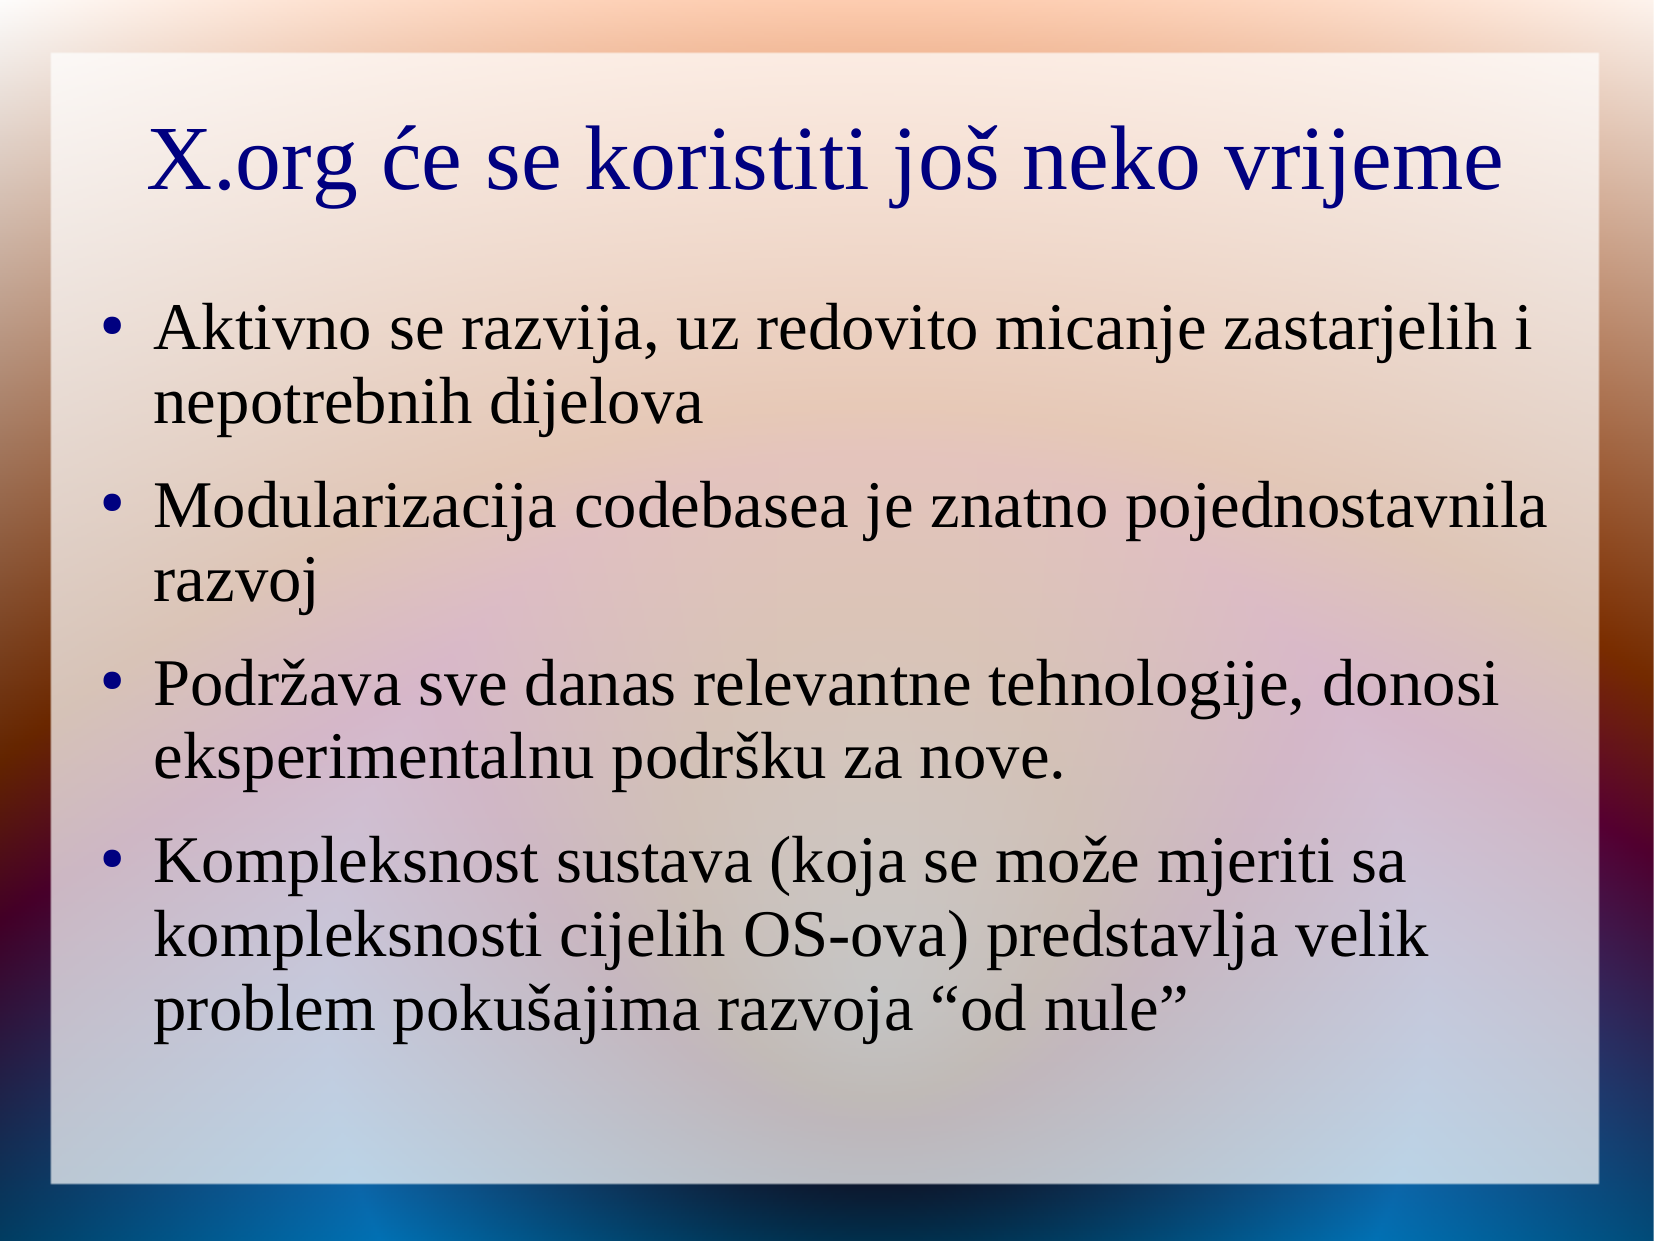

# X.org će se koristiti još neko vrijeme
Aktivno se razvija, uz redovito micanje zastarjelih i nepotrebnih dijelova
Modularizacija codebasea je znatno pojednostavnila razvoj
Podržava sve danas relevantne tehnologije, donosi eksperimentalnu podršku za nove.
Kompleksnost sustava (koja se može mjeriti sa kompleksnosti cijelih OS-ova) predstavlja velik problem pokušajima razvoja “od nule”